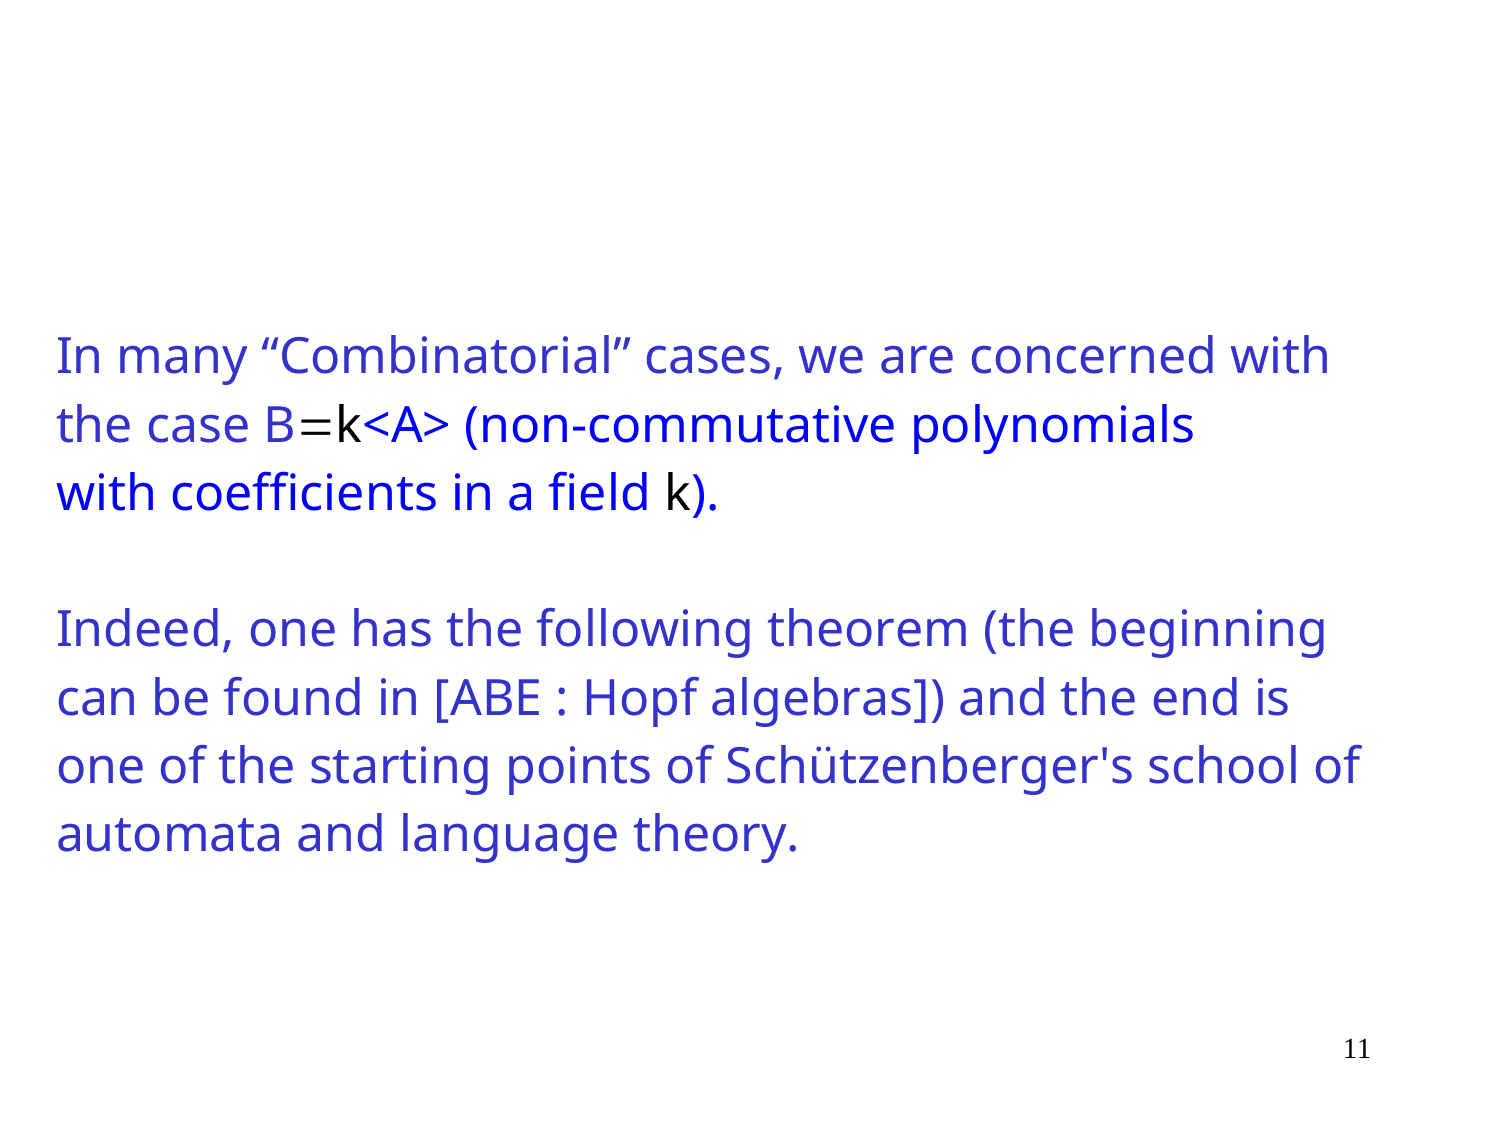

In many “Combinatorial” cases, we are concerned with
the case B=k<A> (non-commutative polynomials
with coefficients in a field k).
Indeed, one has the following theorem (the beginning
can be found in [ABE : Hopf algebras]) and the end is
one of the starting points of Schützenberger's school of
automata and language theory.
11